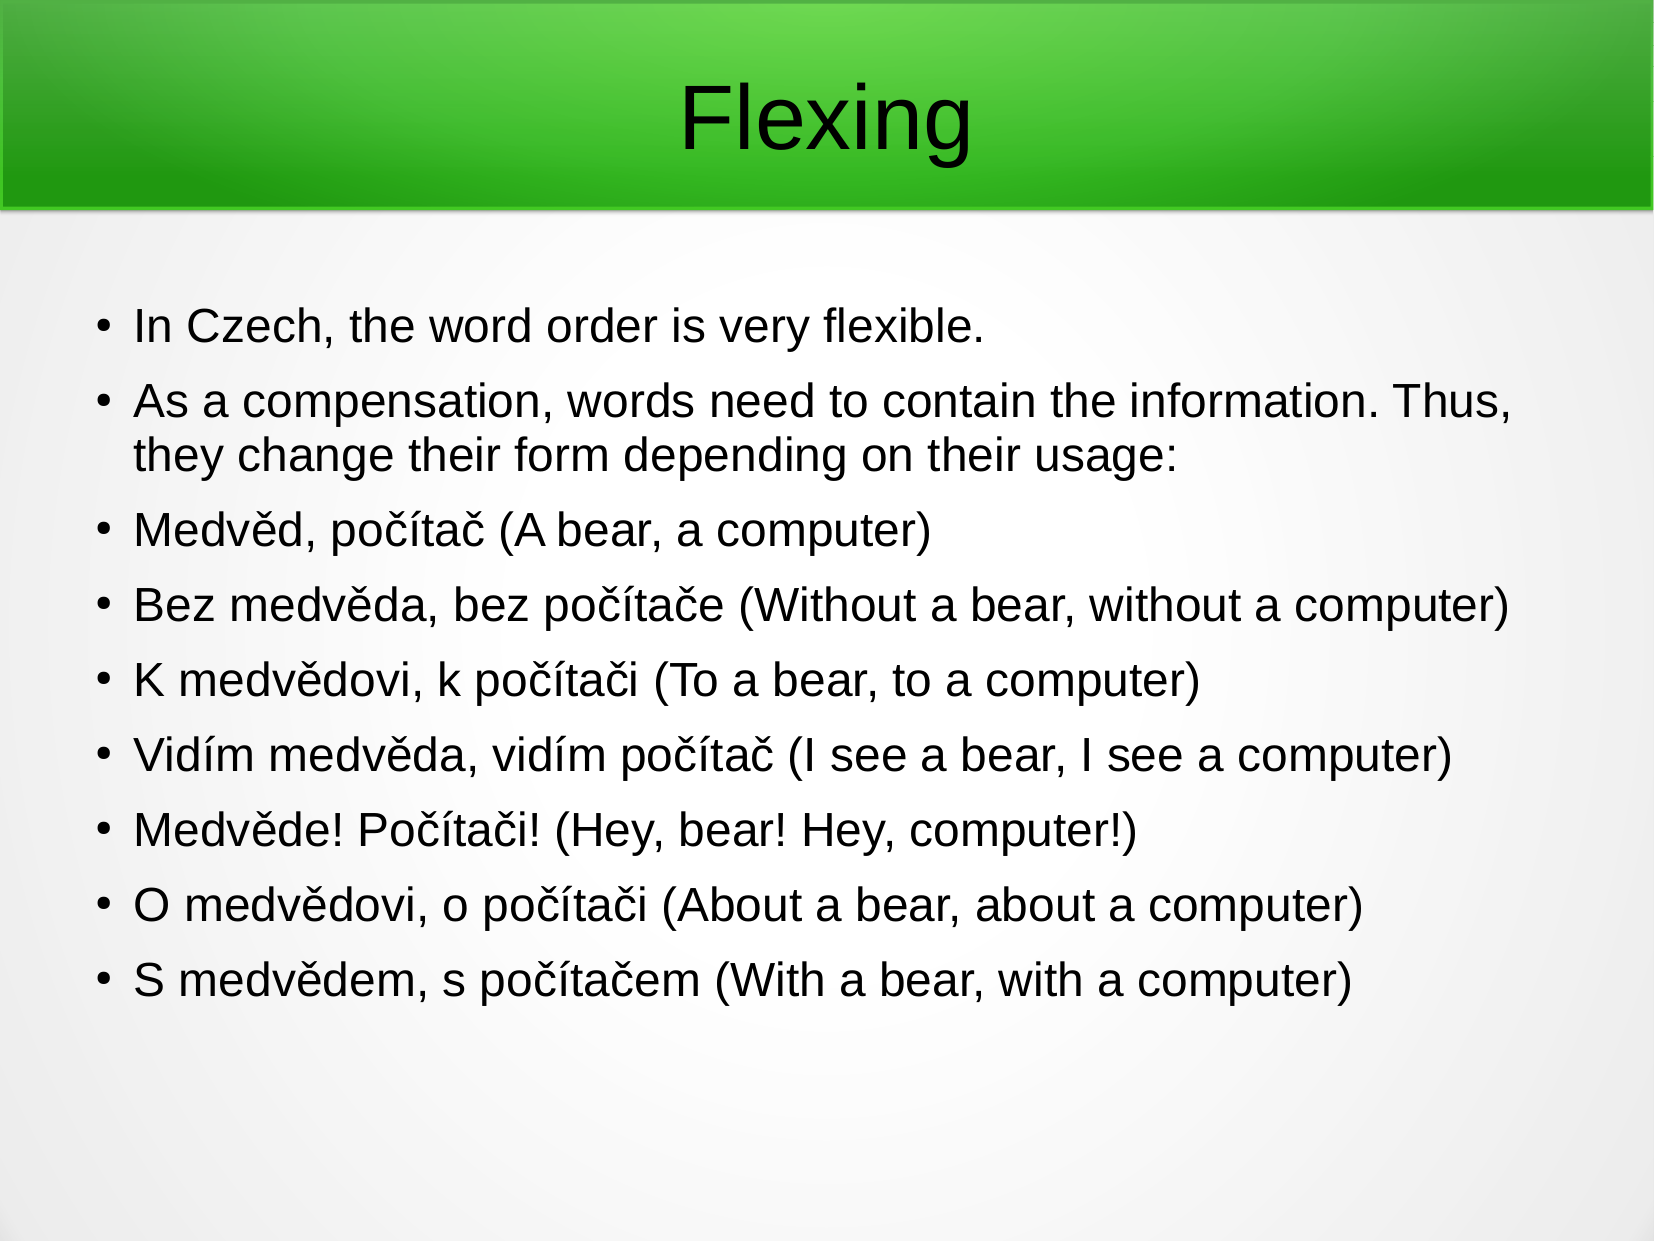

# Flexing
In Czech, the word order is very flexible.
As a compensation, words need to contain the information. Thus, they change their form depending on their usage:
Medvěd, počítač (A bear, a computer)
Bez medvěda, bez počítače (Without a bear, without a computer)
K medvědovi, k počítači (To a bear, to a computer)
Vidím medvěda, vidím počítač (I see a bear, I see a computer)
Medvěde! Počítači! (Hey, bear! Hey, computer!)
O medvědovi, o počítači (About a bear, about a computer)
S medvědem, s počítačem (With a bear, with a computer)